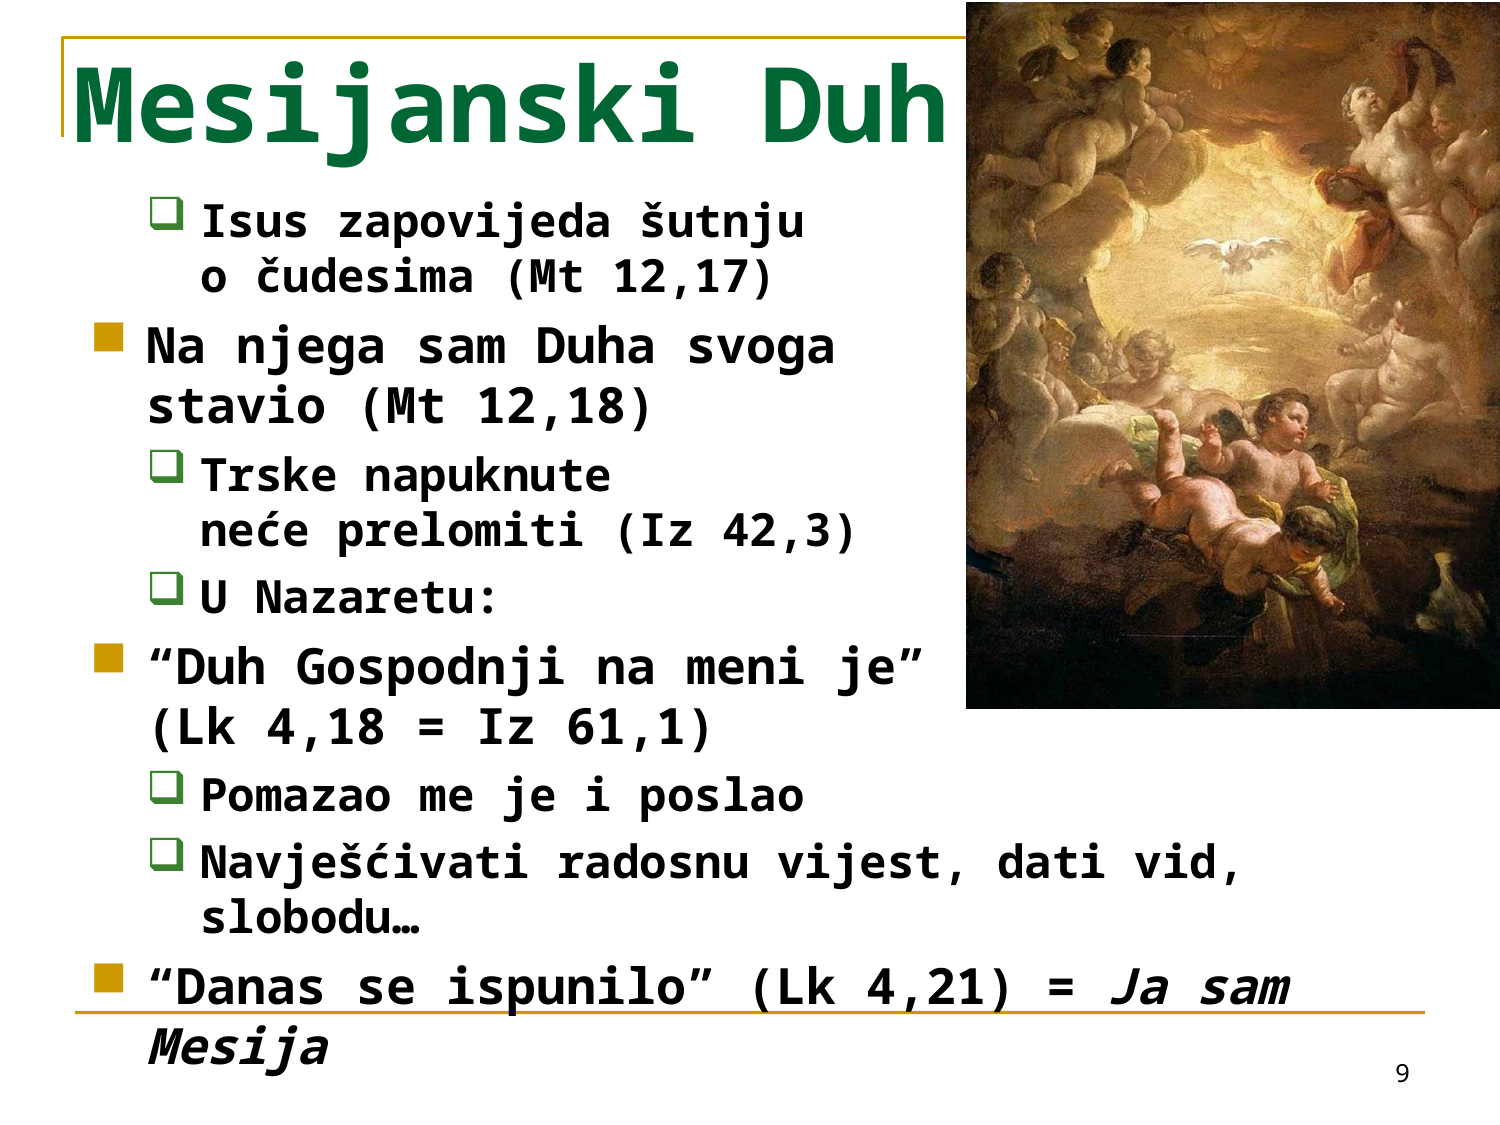

# Mesijanski Duh
Isus zapovijeda šutnju
o čudesima (Mt 12,17)
Na njega sam Duha svoga
stavio (Mt 12,18)
Trske napuknute
neće prelomiti (Iz 42,3)
U Nazaretu:
“Duh Gospodnji na meni je”
(Lk 4,18 = Iz 61,1)
Pomazao me je i poslao
Navješćivati radosnu vijest, dati vid, slobodu…
“Danas se ispunilo” (Lk 4,21) = Ja sam Mesija